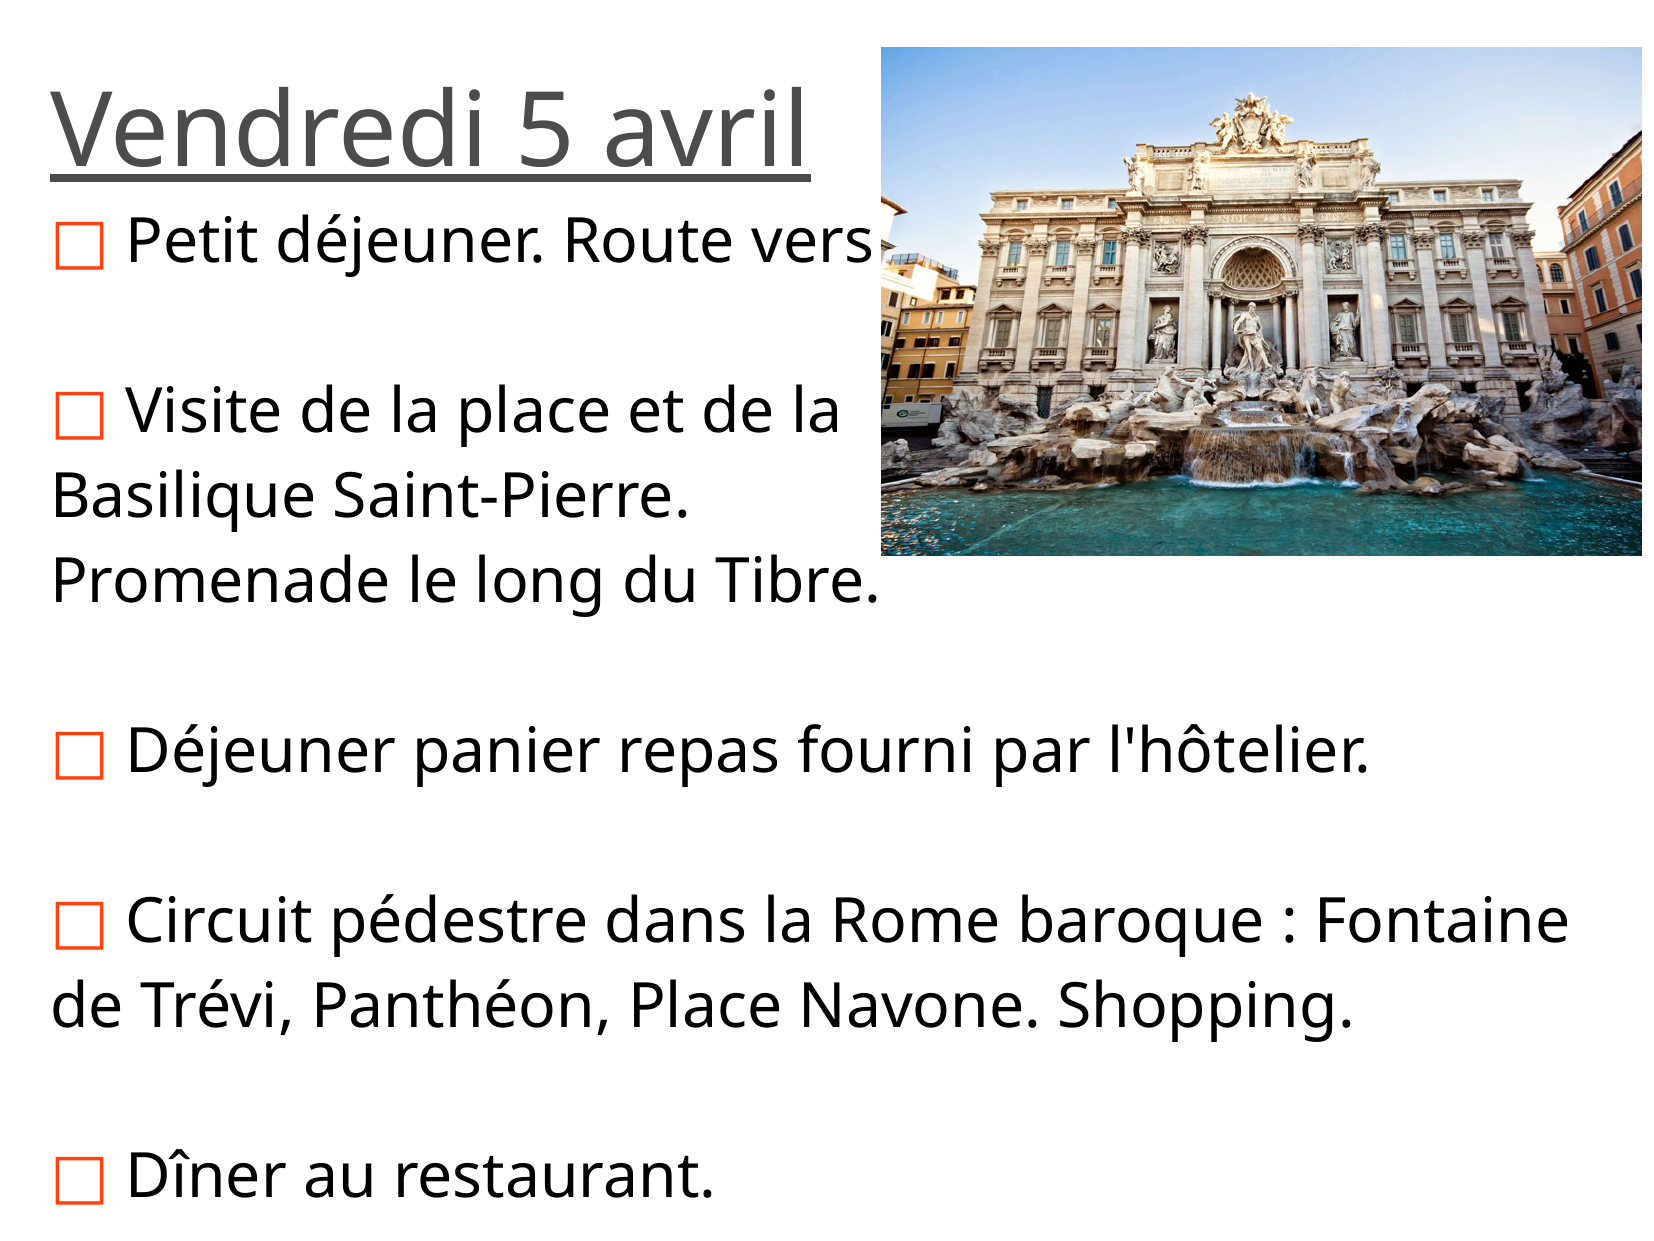

Vendredi 5 avril
□ Petit déjeuner. Route vers Rome.
□ Visite de la place et de la
Basilique Saint-Pierre.
Promenade le long du Tibre.
□ Déjeuner panier repas fourni par l'hôtelier.
□ Circuit pédestre dans la Rome baroque : Fontaine de Trévi, Panthéon, Place Navone. Shopping.
□ Dîner au restaurant.
□ Départ de Rome vers 20h.